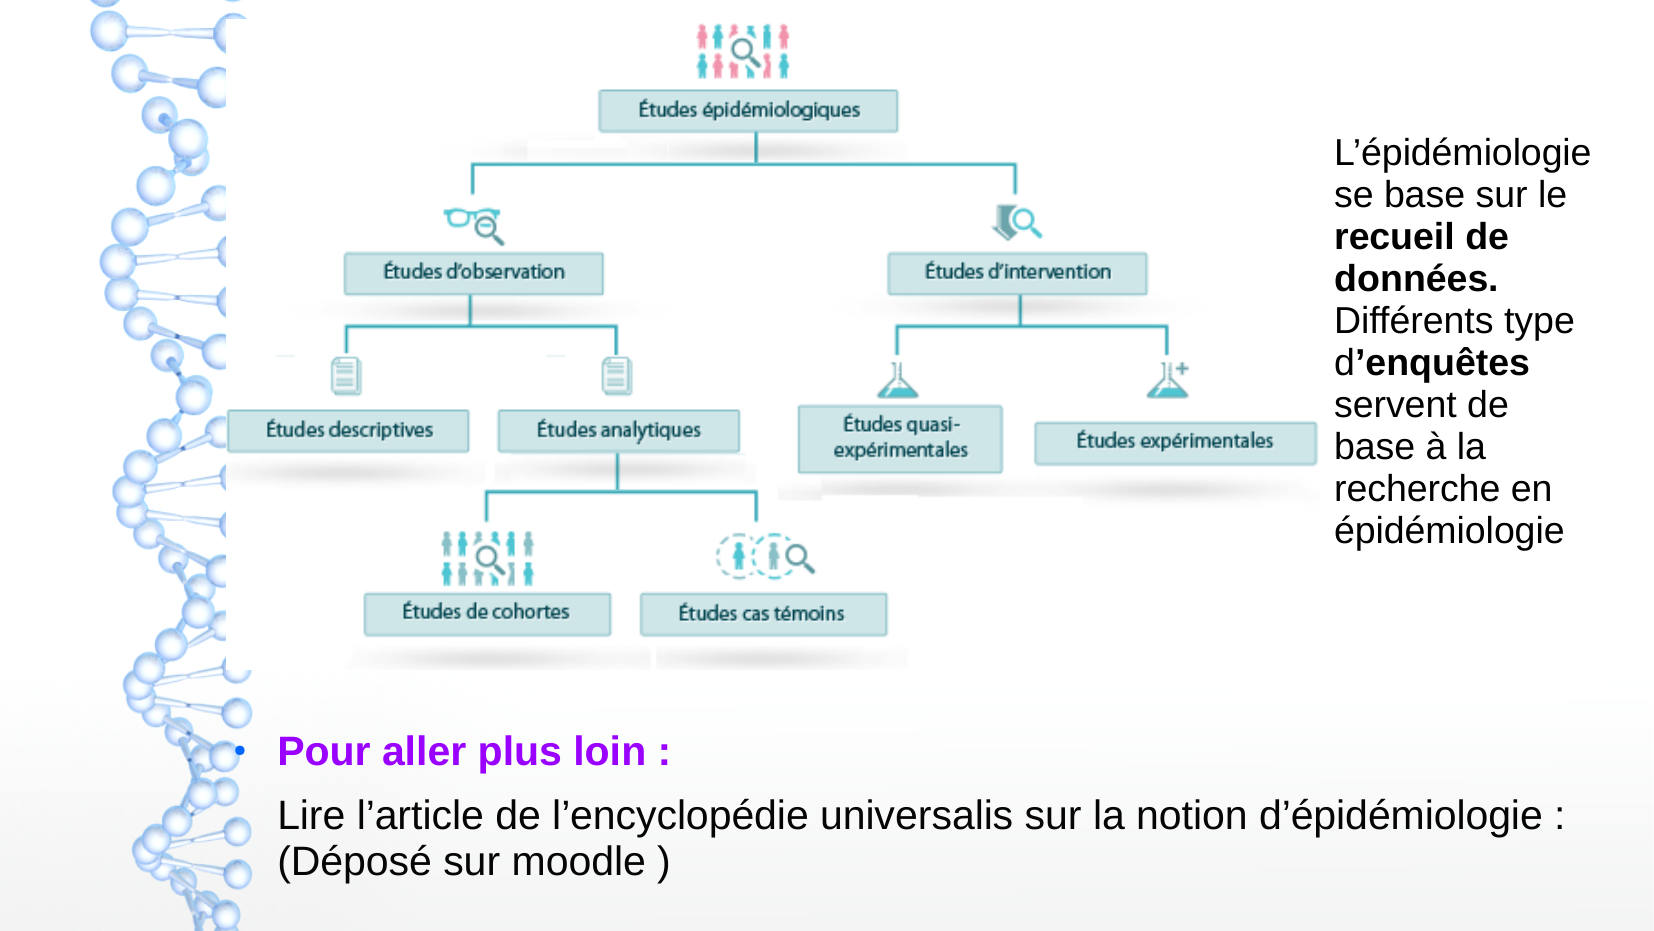

L’épidémiologie se base sur le recueil de données. Différents type d’enquêtes servent de base à la recherche en épidémiologie
# Pour aller plus loin :
Lire l’article de l’encyclopédie universalis sur la notion d’épidémiologie : (Déposé sur moodle )